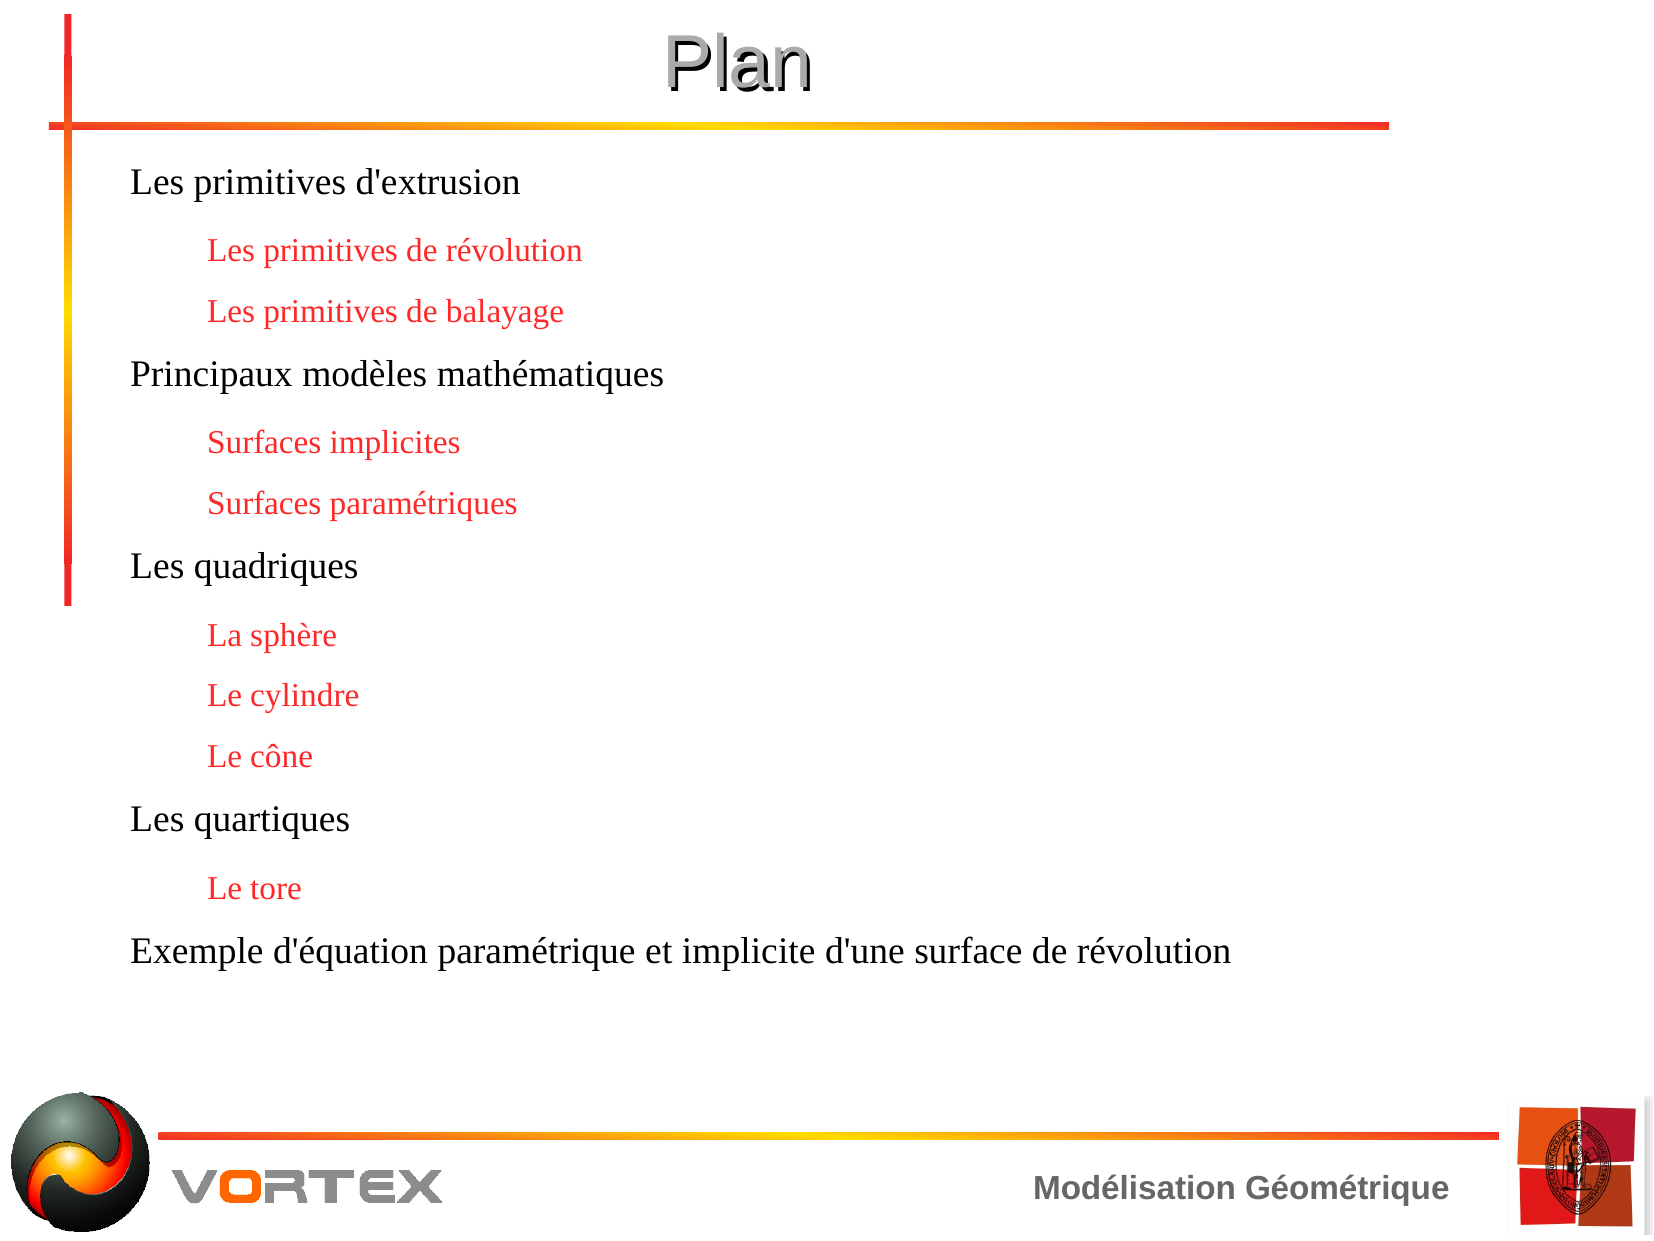

# Plan
Les primitives d'extrusion
Les primitives de révolution
Les primitives de balayage
Principaux modèles mathématiques
Surfaces implicites
Surfaces paramétriques
Les quadriques
La sphère
Le cylindre
Le cône
Les quartiques
Le tore
Exemple d'équation paramétrique et implicite d'une surface de révolution